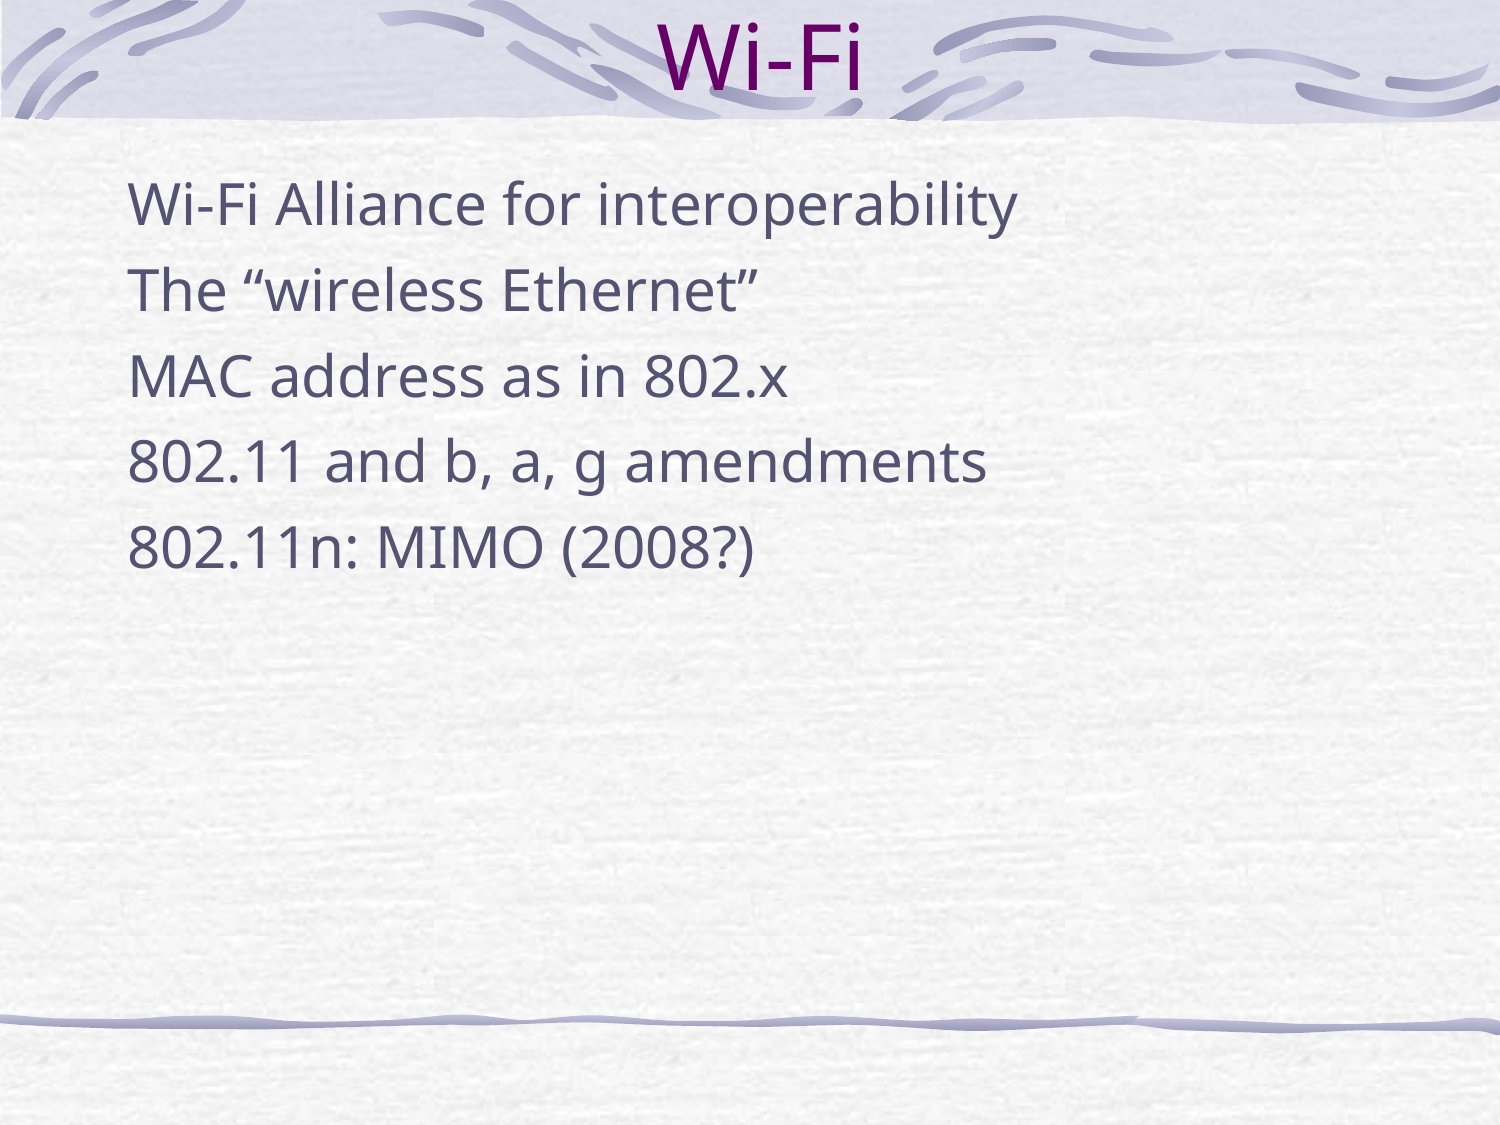

# Wi-Fi
Wi-Fi Alliance for interoperability
The “wireless Ethernet”
MAC address as in 802.x
802.11 and b, a, g amendments
802.11n: MIMO (2008?)